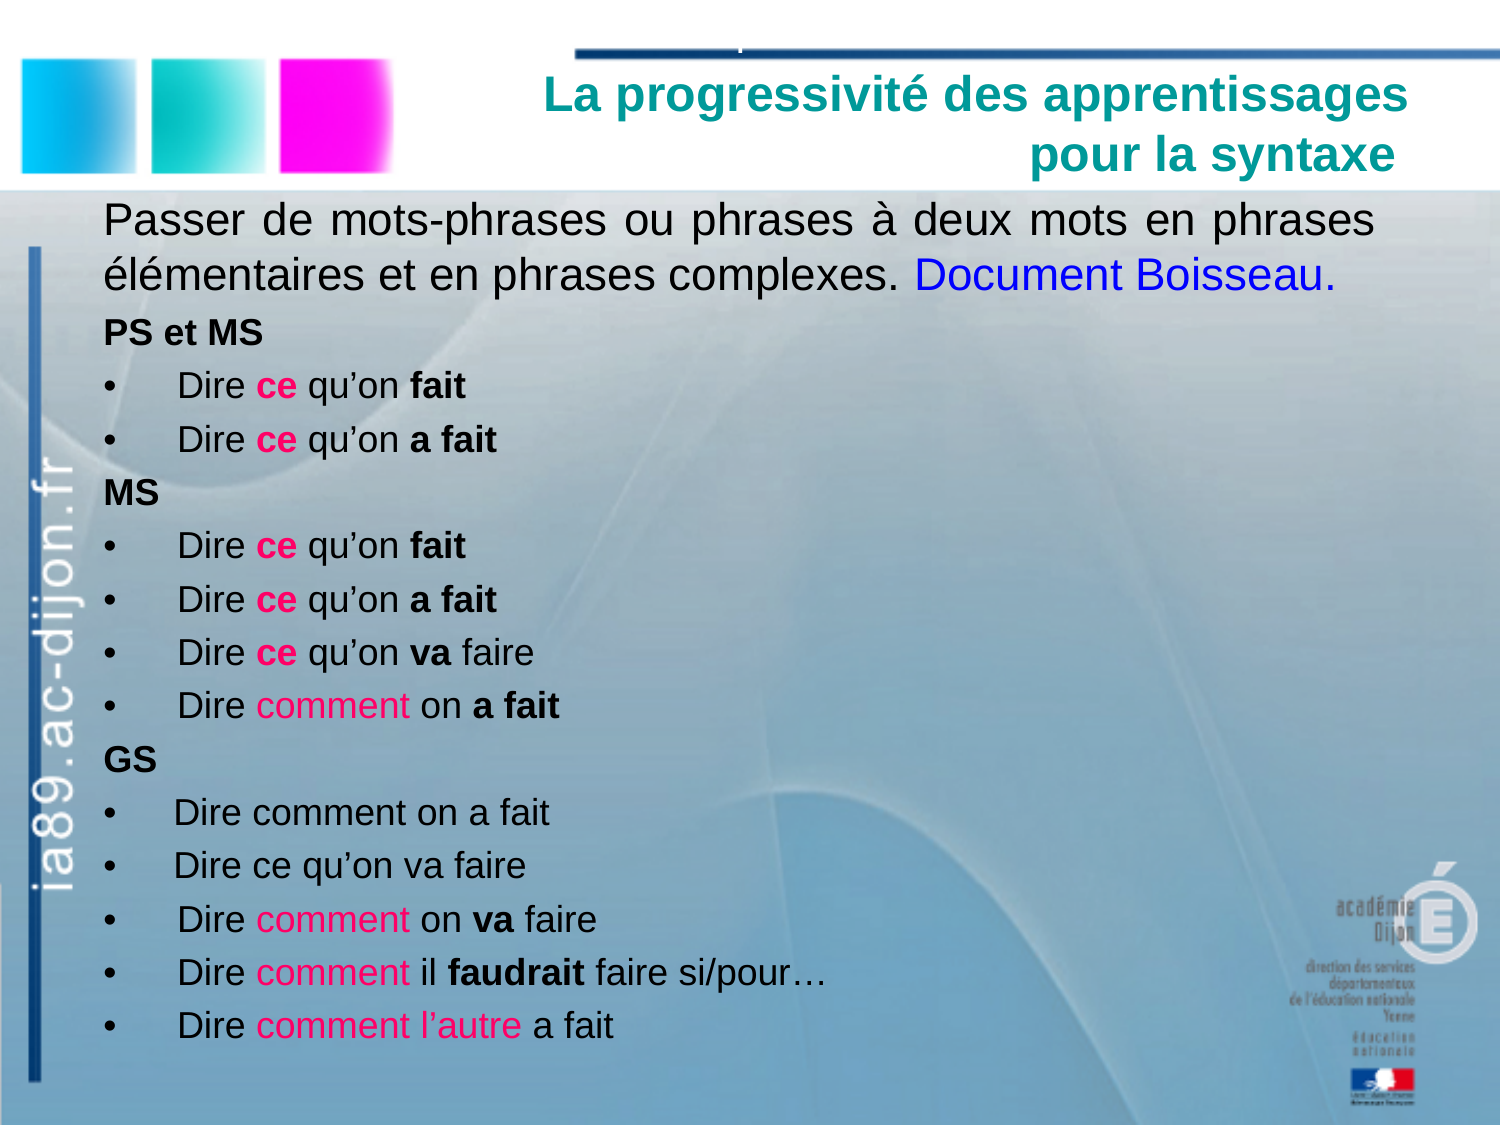

La respiration
# La progressivité des apprentissages pour la syntaxe
Passer de mots-phrases ou phrases à deux mots en phrases élémentaires et en phrases complexes. Document Boisseau.
PS et MS
•	Dire ce qu’on fait
•	Dire ce qu’on a fait
MS
•	Dire ce qu’on fait
•	Dire ce qu’on a fait
•	Dire ce qu’on va faire
•	Dire comment on a fait
GS
•	 Dire comment on a fait
•	 Dire ce qu’on va faire
•	Dire comment on va faire
•	Dire comment il faudrait faire si/pour…
•	Dire comment l’autre a fait